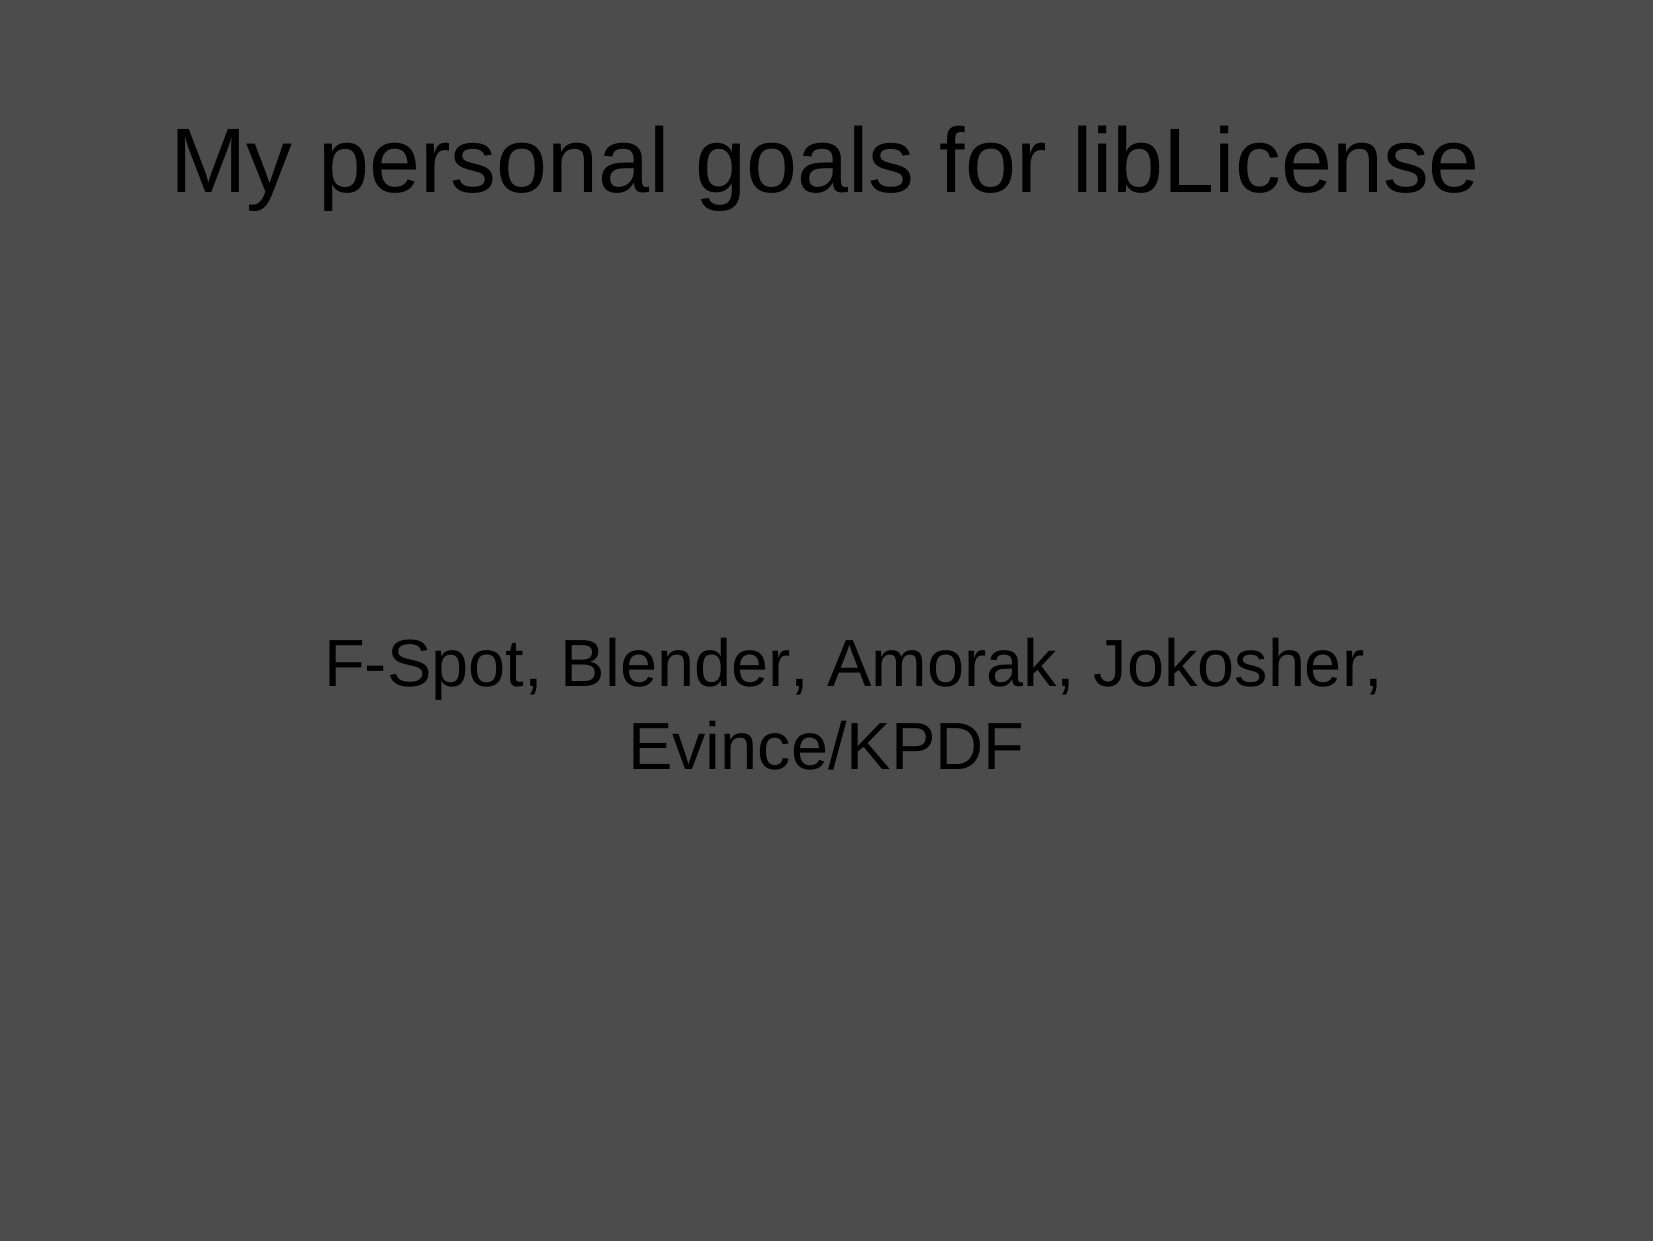

# My personal goals for libLicense
 F-Spot, Blender, Amorak, Jokosher, Evince/KPDF